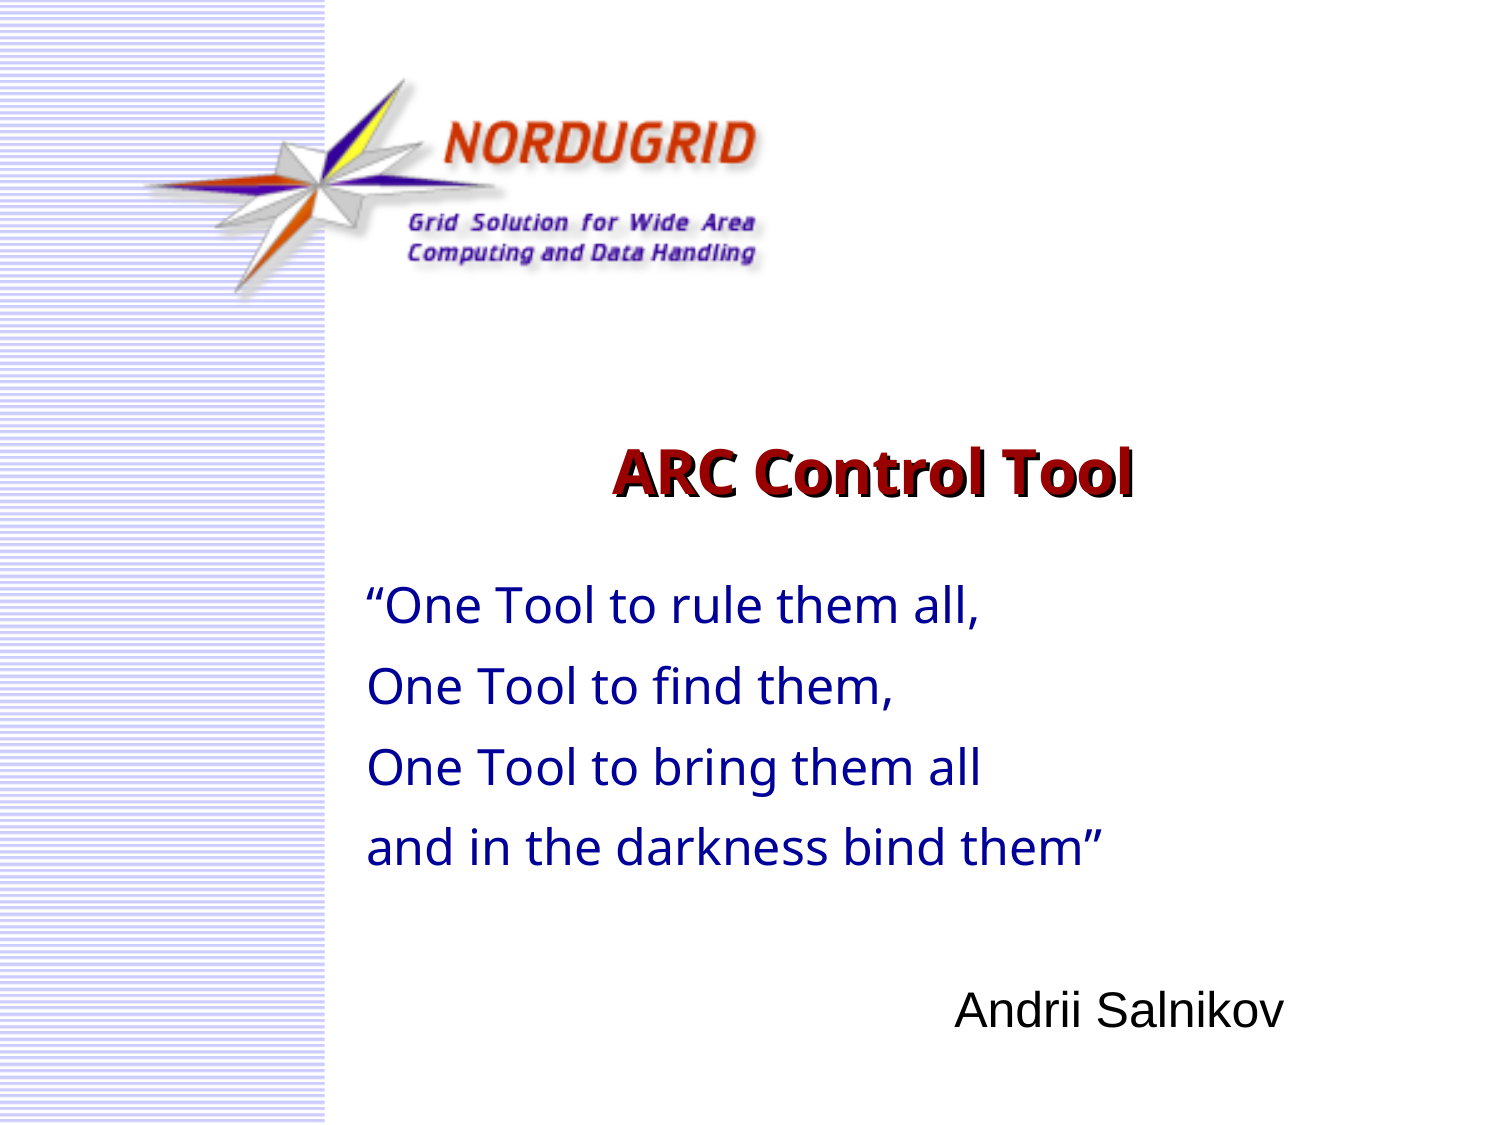

# ARC Control Tool
“One Tool to rule them all,
One Tool to find them,
One Tool to bring them all
and in the darkness bind them”
Andrii Salnikov